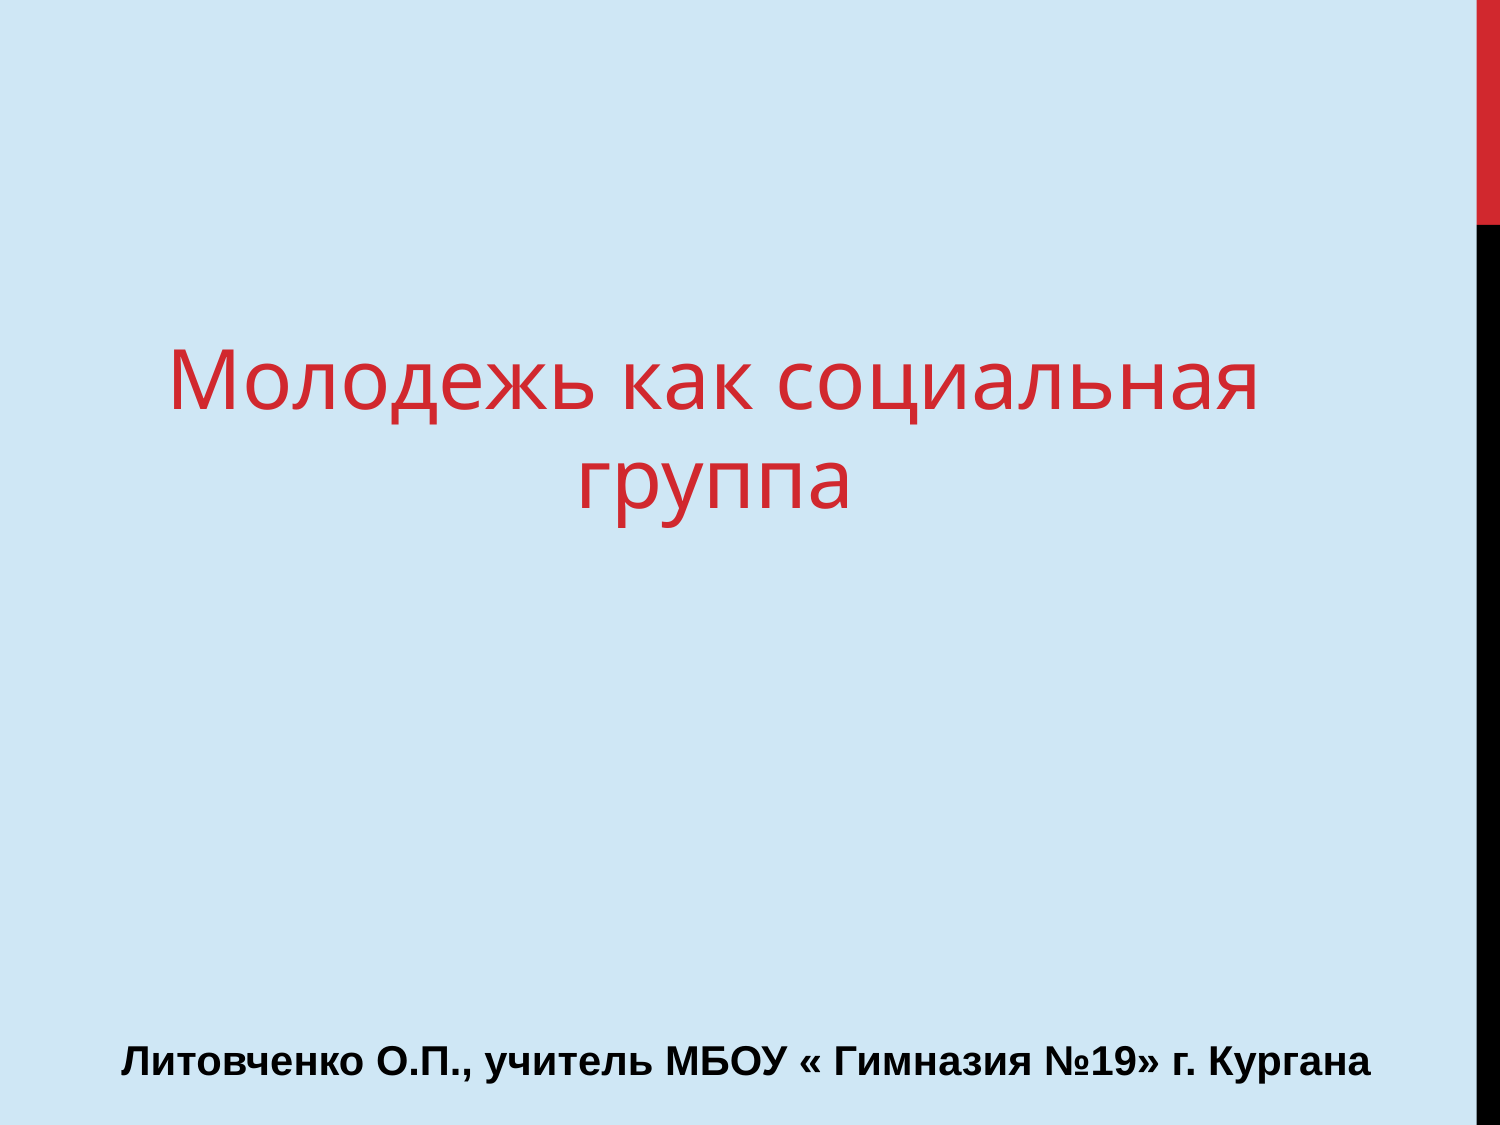

# Молодежь как социальная группа
Литовченко О.П., учитель МБОУ « Гимназия №19» г. Кургана